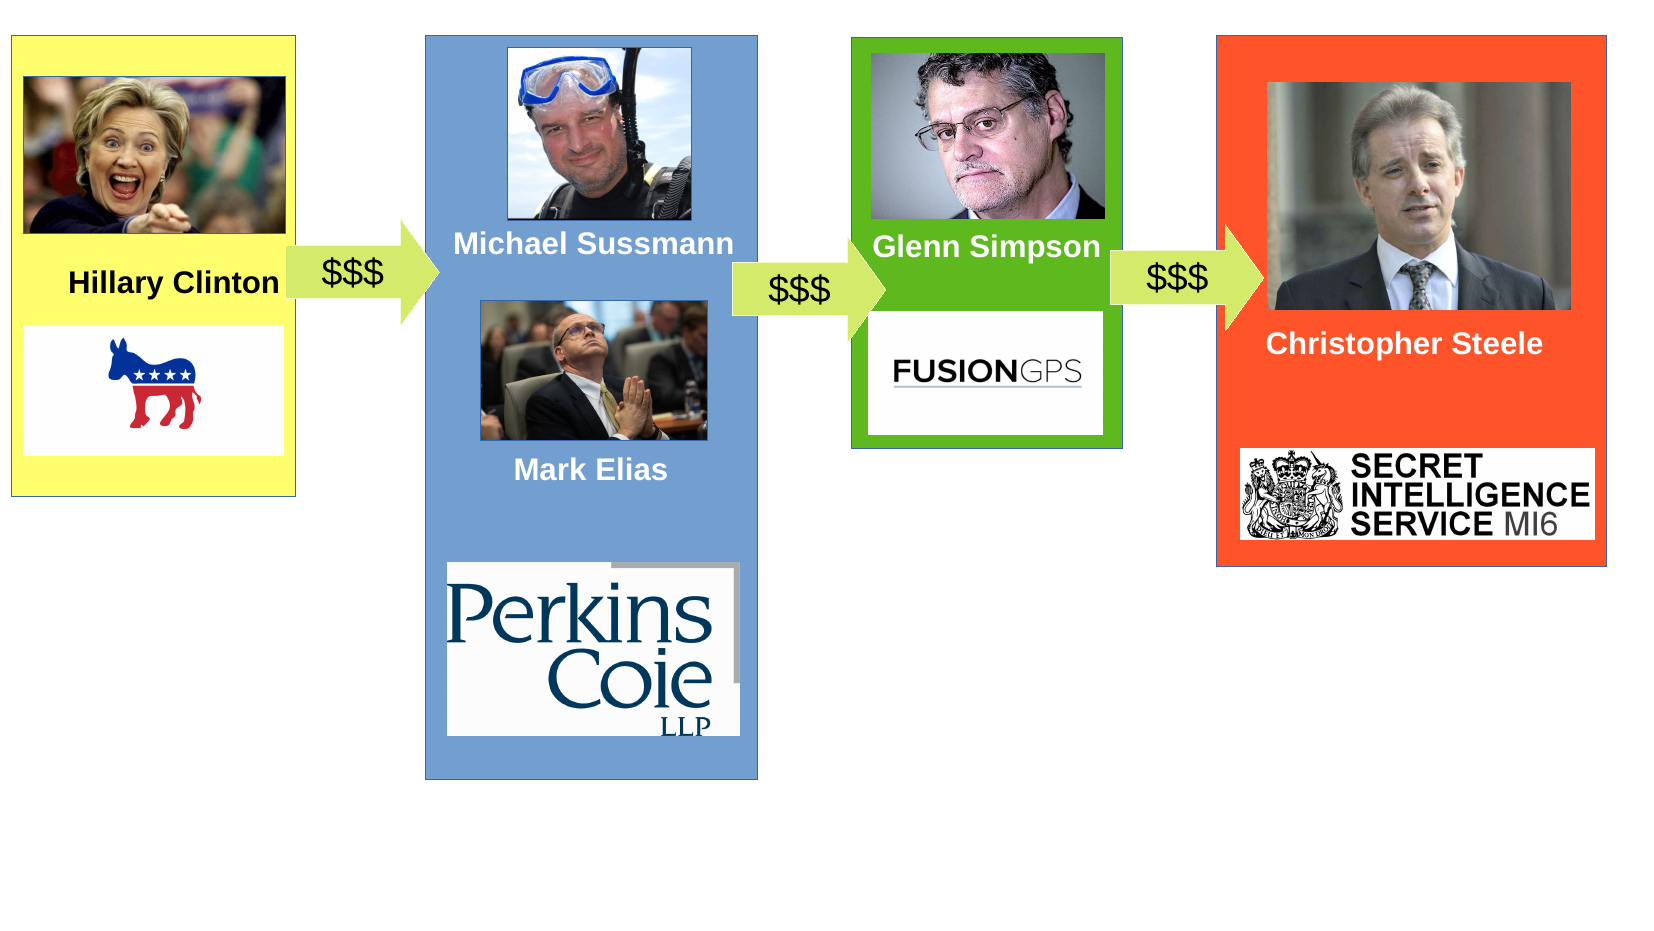

Michael Sussmann
Mark Elias
Christopher Steele
Glenn Simpson
$$$
$$$
$$$
Hillary Clinton